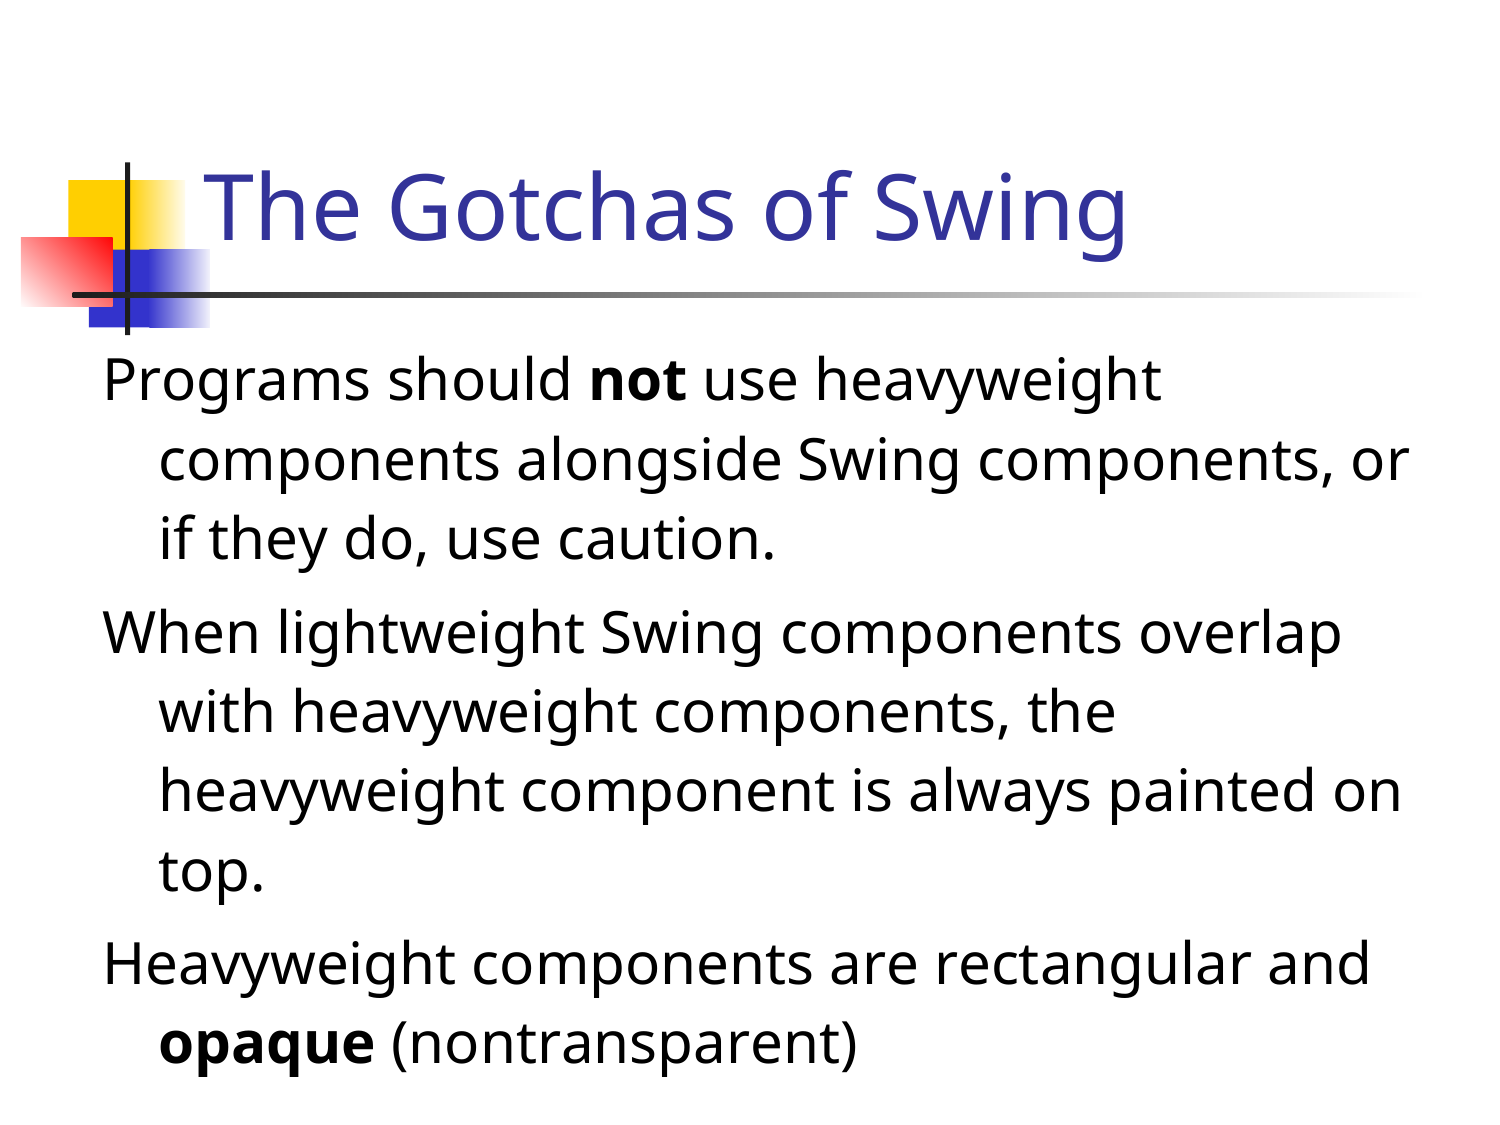

# The Gotchas of Swing
Programs should not use heavyweight components alongside Swing components, or if they do, use caution.
When lightweight Swing components overlap with heavyweight components, the heavyweight component is always painted on top.
Heavyweight components are rectangular and opaque (nontransparent)